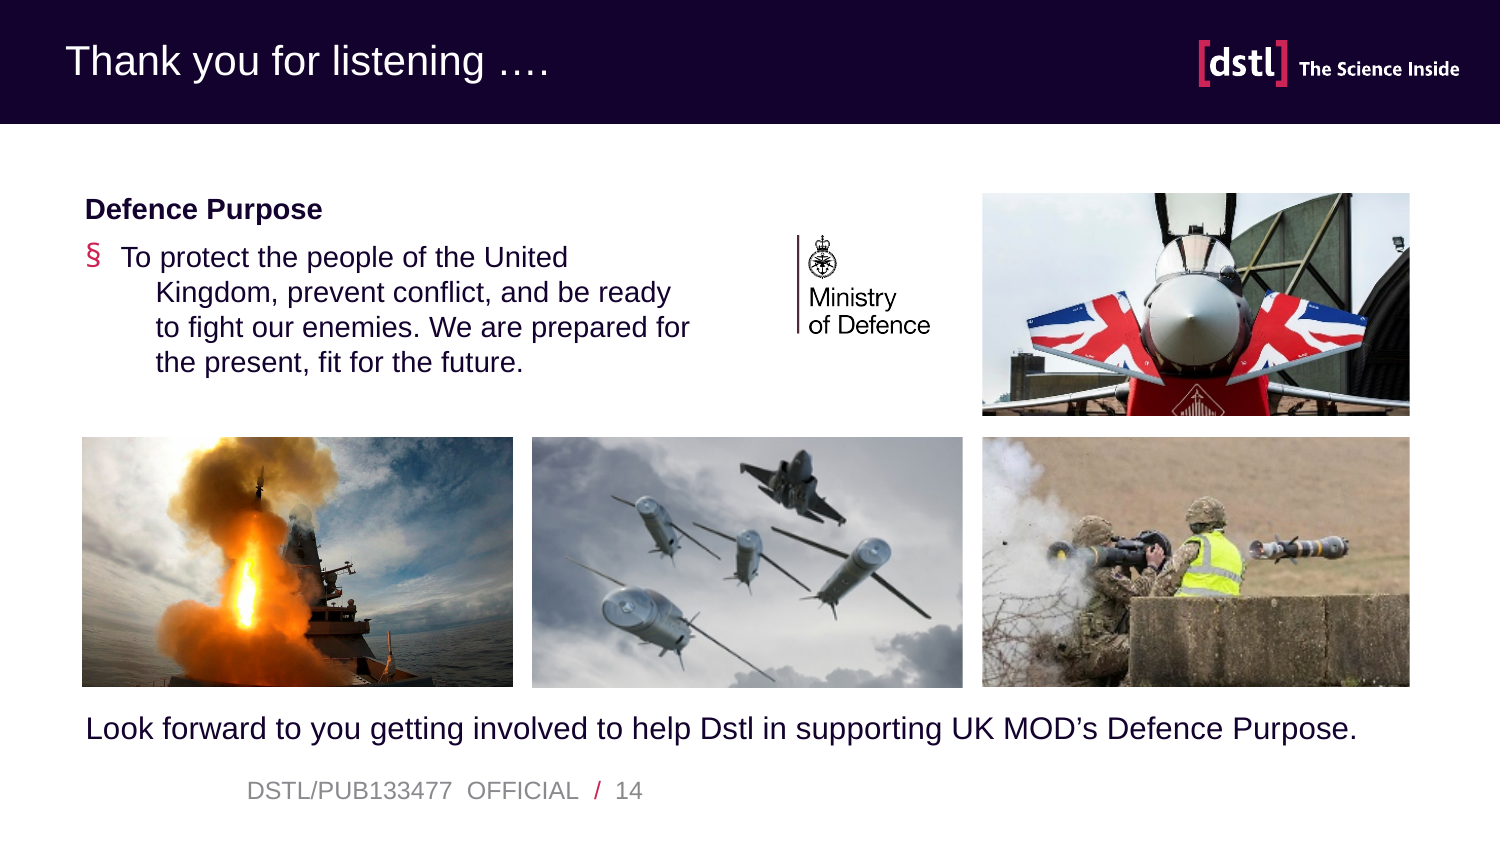

Thank you for listening ….
# Defence Purpose
To protect the people of the United Kingdom, prevent conflict, and be ready to fight our enemies. We are prepared for the present, fit for the future.
Look forward to you getting involved to help Dstl in supporting UK MOD’s Defence Purpose.
DSTL/PUB133477 OFFICIAL /